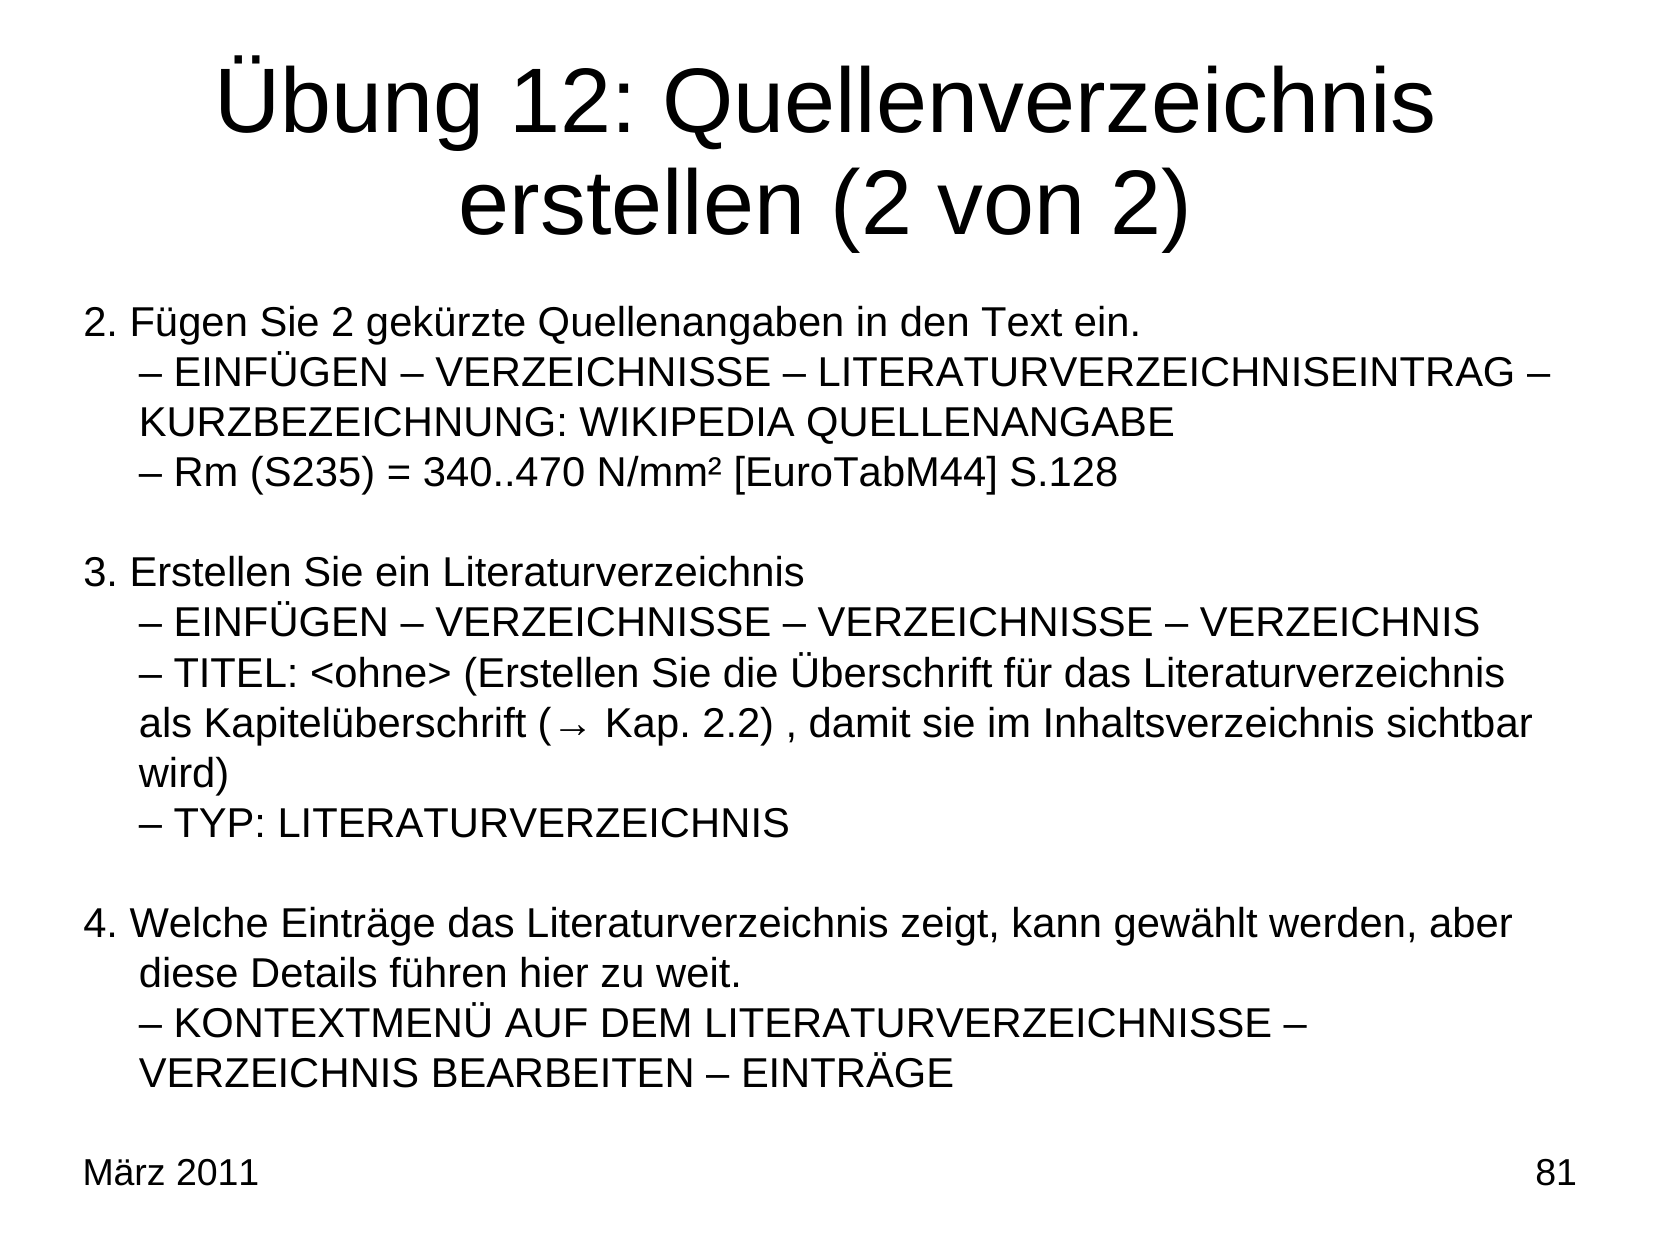

# Übung 12: Quellenverzeichnis erstellen (2 von 2)
2. Fügen Sie 2 gekürzte Quellenangaben in den Text ein.
	– EINFÜGEN – VERZEICHNISSE – LITERATURVERZEICHNISEINTRAG – KURZBEZEICHNUNG: WIKIPEDIA QUELLENANGABE
	– Rm (S235) = 340..470 N/mm² [EuroTabM44] S.128
3. Erstellen Sie ein Literaturverzeichnis
	– EINFÜGEN – VERZEICHNISSE – VERZEICHNISSE – VERZEICHNIS
	– TITEL: <ohne> (Erstellen Sie die Überschrift für das Literaturverzeichnis als Kapitelüberschrift (→ Kap. 2.2) , damit sie im Inhaltsverzeichnis sichtbar wird)
	– TYP: LITERATURVERZEICHNIS
4. Welche Einträge das Literaturverzeichnis zeigt, kann gewählt werden, aber diese Details führen hier zu weit.
	– KONTEXTMENÜ AUF DEM LITERATURVERZEICHNISSE – VERZEICHNIS BEARBEITEN – EINTRÄGE
März 2011
81